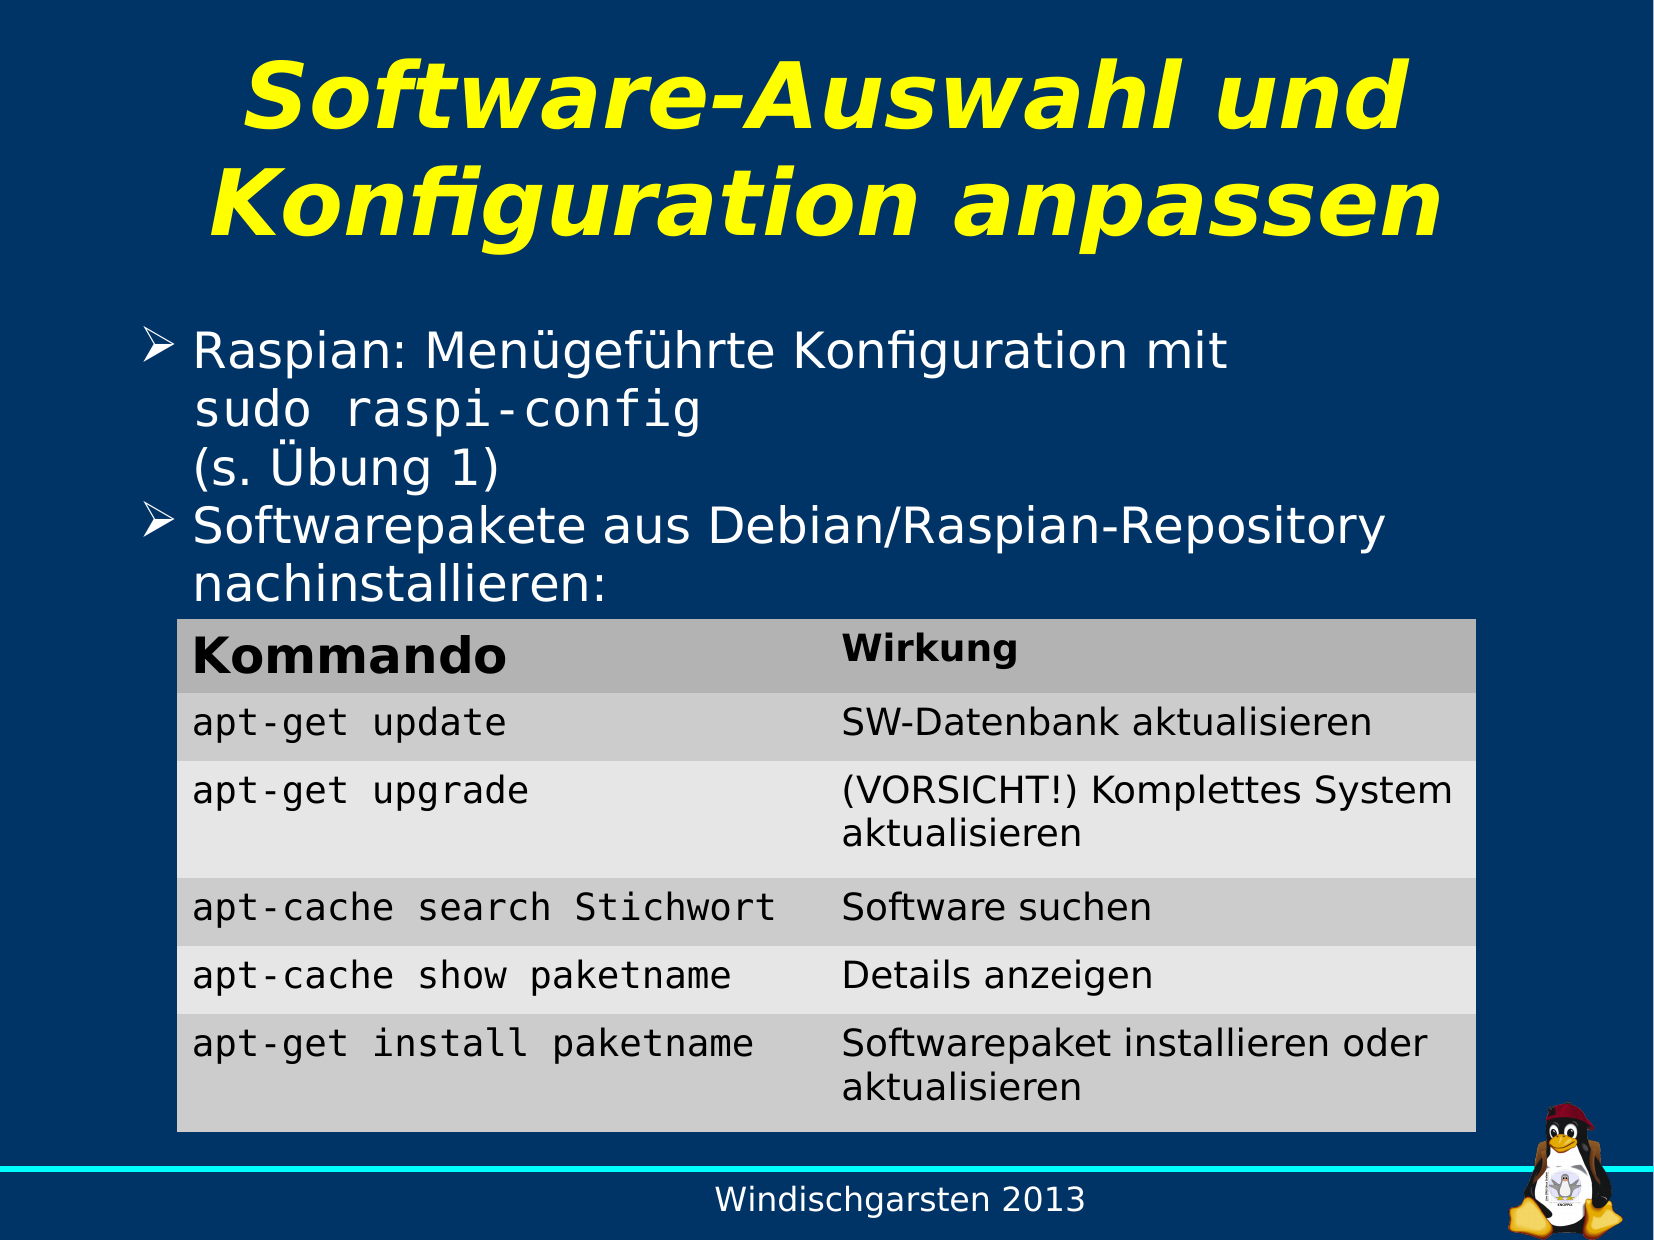

# Software-Auswahl und Konfiguration anpassen
Raspian: Menügeführte Konfiguration mit
sudo raspi-config
(s. Übung 1)
Softwarepakete aus Debian/Raspian-Repository nachinstallieren:
| Kommando | Wirkung |
| --- | --- |
| apt-get update | SW-Datenbank aktualisieren |
| apt-get upgrade | (VORSICHT!) Komplettes System aktualisieren |
| apt-cache search Stichwort | Software suchen |
| apt-cache show paketname | Details anzeigen |
| apt-get install paketname | Softwarepaket installieren oder aktualisieren |